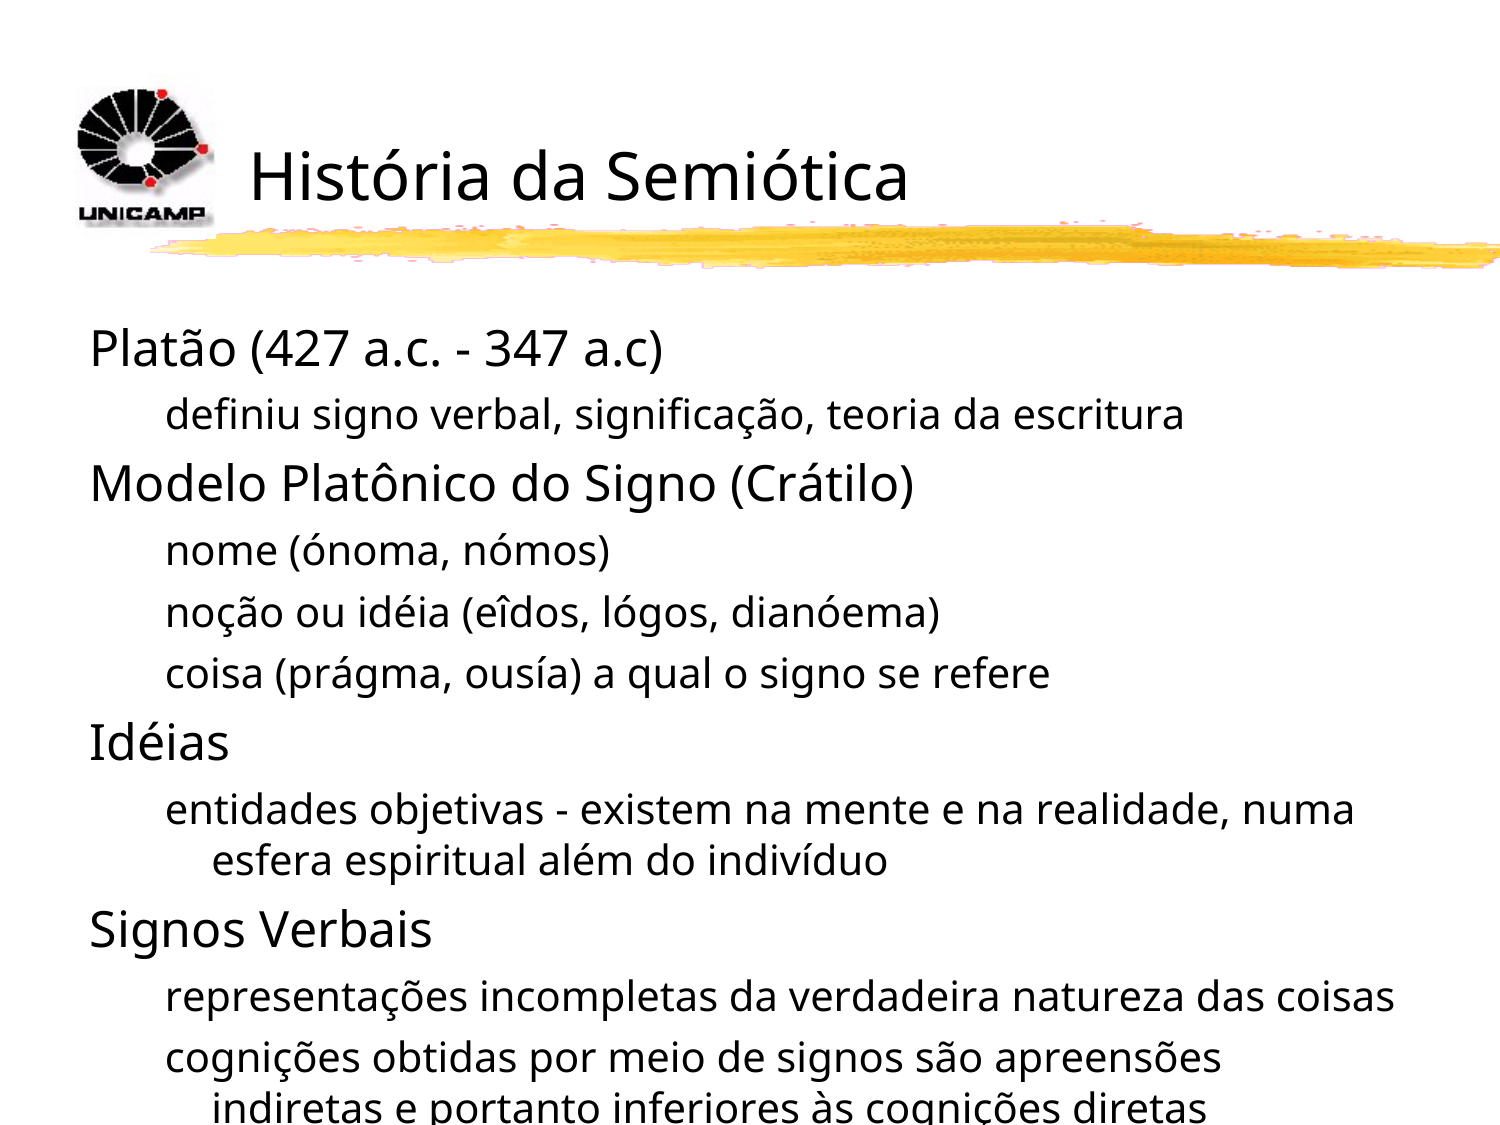

# História da Semiótica
Platão (427 a.c. - 347 a.c)
definiu signo verbal, significação, teoria da escritura
Modelo Platônico do Signo (Crátilo)
nome (ónoma, nómos)
noção ou idéia (eîdos, lógos, dianóema)
coisa (prágma, ousía) a qual o signo se refere
Idéias
entidades objetivas - existem na mente e na realidade, numa esfera espiritual além do indivíduo
Signos Verbais
representações incompletas da verdadeira natureza das coisas
cognições obtidas por meio de signos são apreensões indiretas e portanto inferiores às cognições diretas